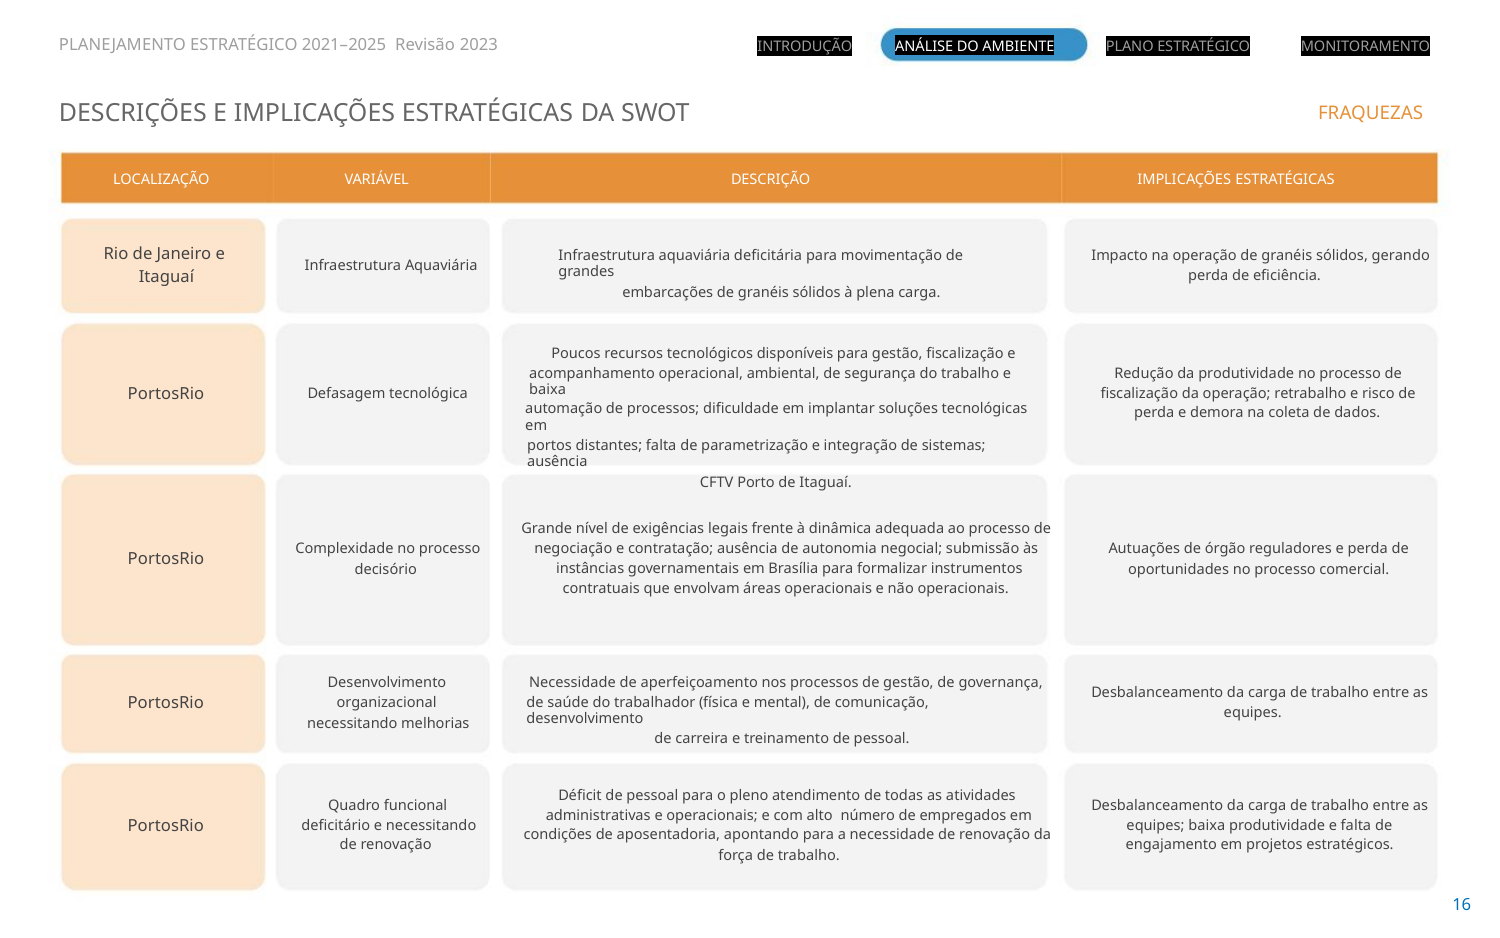

PLANEJAMENTO ESTRATÉGICO 2021–2025 Revisão 2023
ANÁLISE DO AMBIENTE
INTRODUÇÃO
PLANO ESTRATÉGICO
MONITORAMENTO
DESCRIÇÕES E IMPLICAÇÕES ESTRATÉGICAS DA SWOT
FRAQUEZAS
LOCALIZAÇÃO
VARIÁVEL
DESCRIÇÃO
IMPLICAÇÕES ESTRATÉGICAS
Rio de Janeiro e
Itaguaí
Infraestrutura aquaviária deficitária para movimentação de grandes
embarcações de granéis sólidos à plena carga.
Impacto na operação de granéis sólidos, gerando
perda de eficiência.
Infraestrutura Aquaviária
Poucos recursos tecnológicos disponíveis para gestão, fiscalização e
acompanhamento operacional, ambiental, de segurança do trabalho e baixa
automação de processos; dificuldade em implantar soluções tecnológicas em
portos distantes; falta de parametrização e integração de sistemas; ausência
CFTV Porto de Itaguaí.
Redução da produtividade no processo de
fiscalização da operação; retrabalho e risco de
perda e demora na coleta de dados.
PortosRio
PortosRio
Defasagem tecnológica
Grande nível de exigências legais frente à dinâmica adequada ao processo de
negociação e contratação; ausência de autonomia negocial; submissão às
instâncias governamentais em Brasília para formalizar instrumentos
contratuais que envolvam áreas operacionais e não operacionais.
Complexidade no processo
decisório
Autuações de órgão reguladores e perda de
oportunidades no processo comercial.
Desenvolvimento
organizacional
Necessidade de aperfeiçoamento nos processos de gestão, de governança,
de saúde do trabalhador (física e mental), de comunicação, desenvolvimento
de carreira e treinamento de pessoal.
Desbalanceamento da carga de trabalho entre as
equipes.
PortosRio
PortosRio
necessitando melhorias
Déficit de pessoal para o pleno atendimento de todas as atividades
administrativas e operacionais; e com alto número de empregados em
condições de aposentadoria, apontando para a necessidade de renovação da
força de trabalho.
Quadro funcional
deficitário e necessitando
de renovação
Desbalanceamento da carga de trabalho entre as
equipes; baixa produtividade e falta de
engajamento em projetos estratégicos.
16